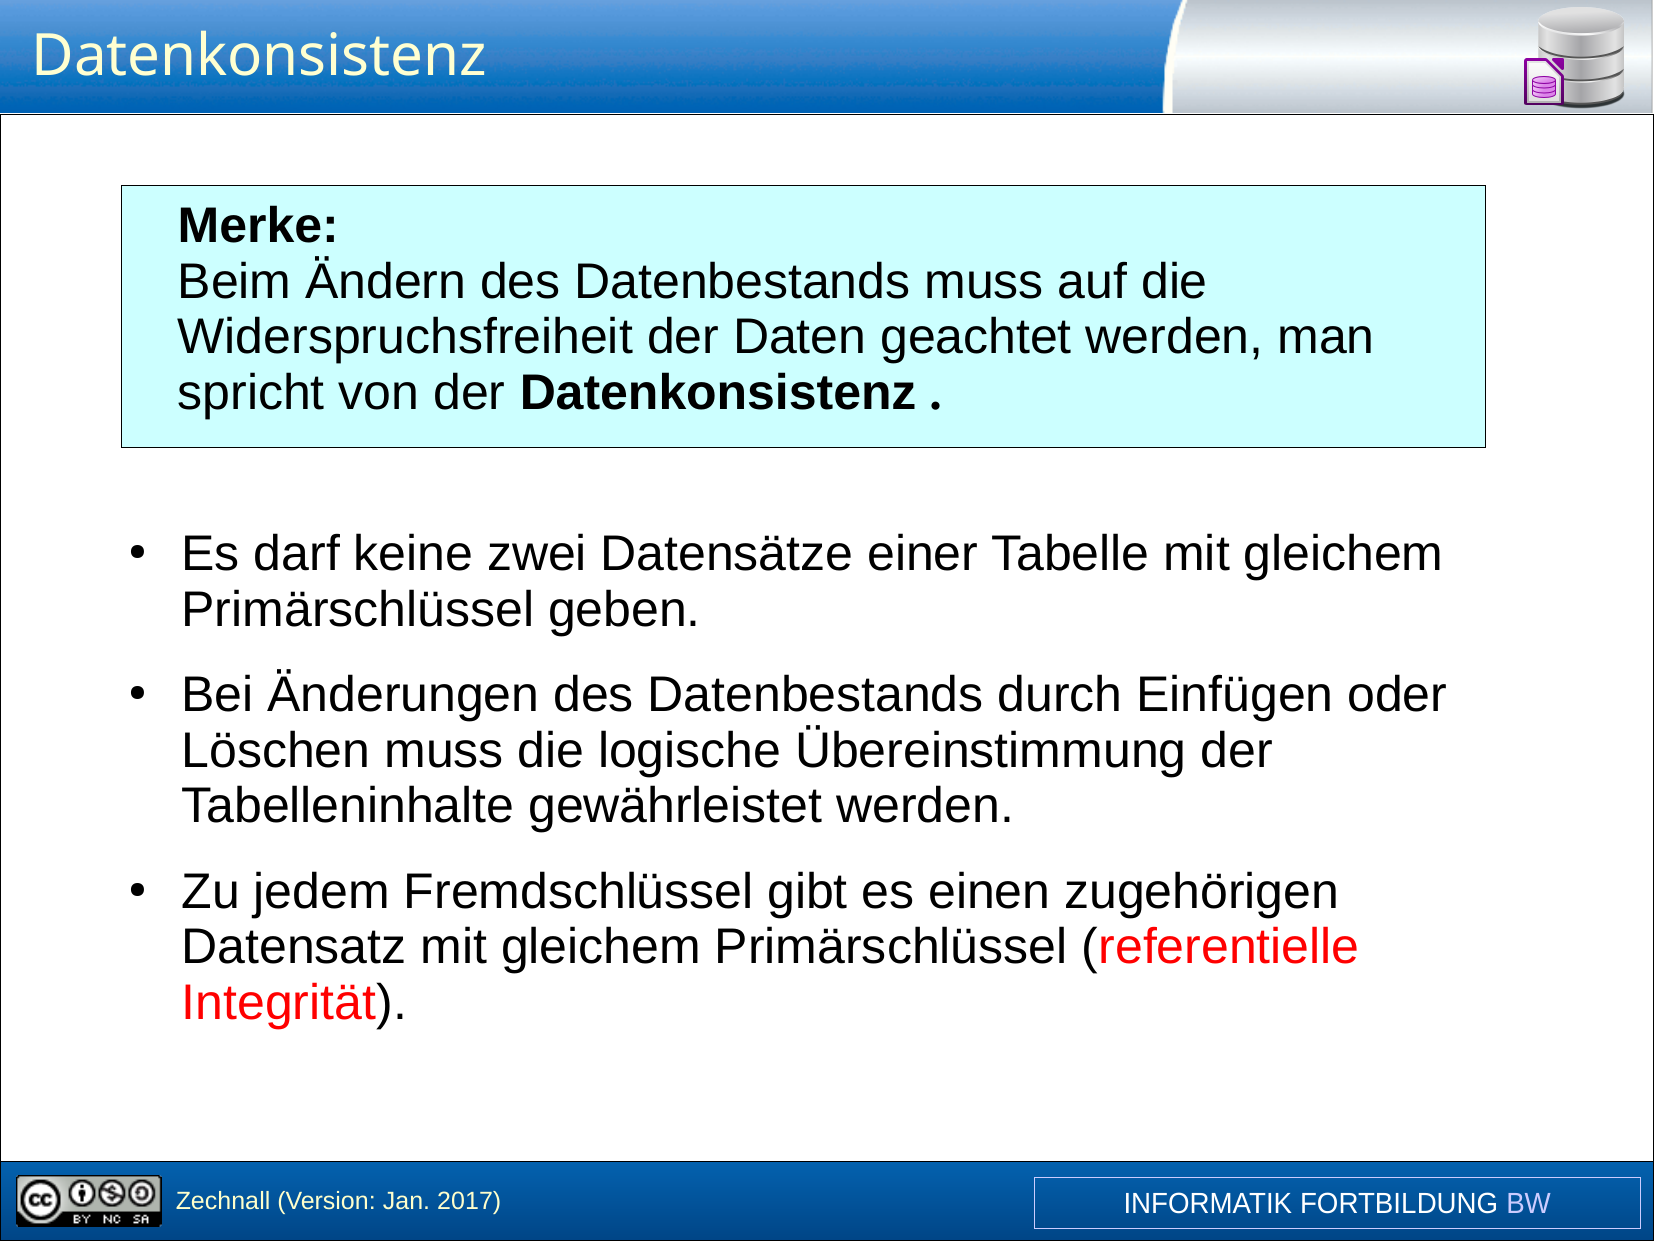

# Datenkonsistenz
Merke:
Beim Ändern des Datenbestands muss auf die Widerspruchsfreiheit der Daten geachtet werden, man spricht von der Datenkonsistenz .
Es darf keine zwei Datensätze einer Tabelle mit gleichem Primärschlüssel geben.
Bei Änderungen des Datenbestands durch Einfügen oder Löschen muss die logische Übereinstimmung der Tabelleninhalte gewährleistet werden.
Zu jedem Fremdschlüssel gibt es einen zugehörigen Datensatz mit gleichem Primärschlüssel (referentielle Integrität).